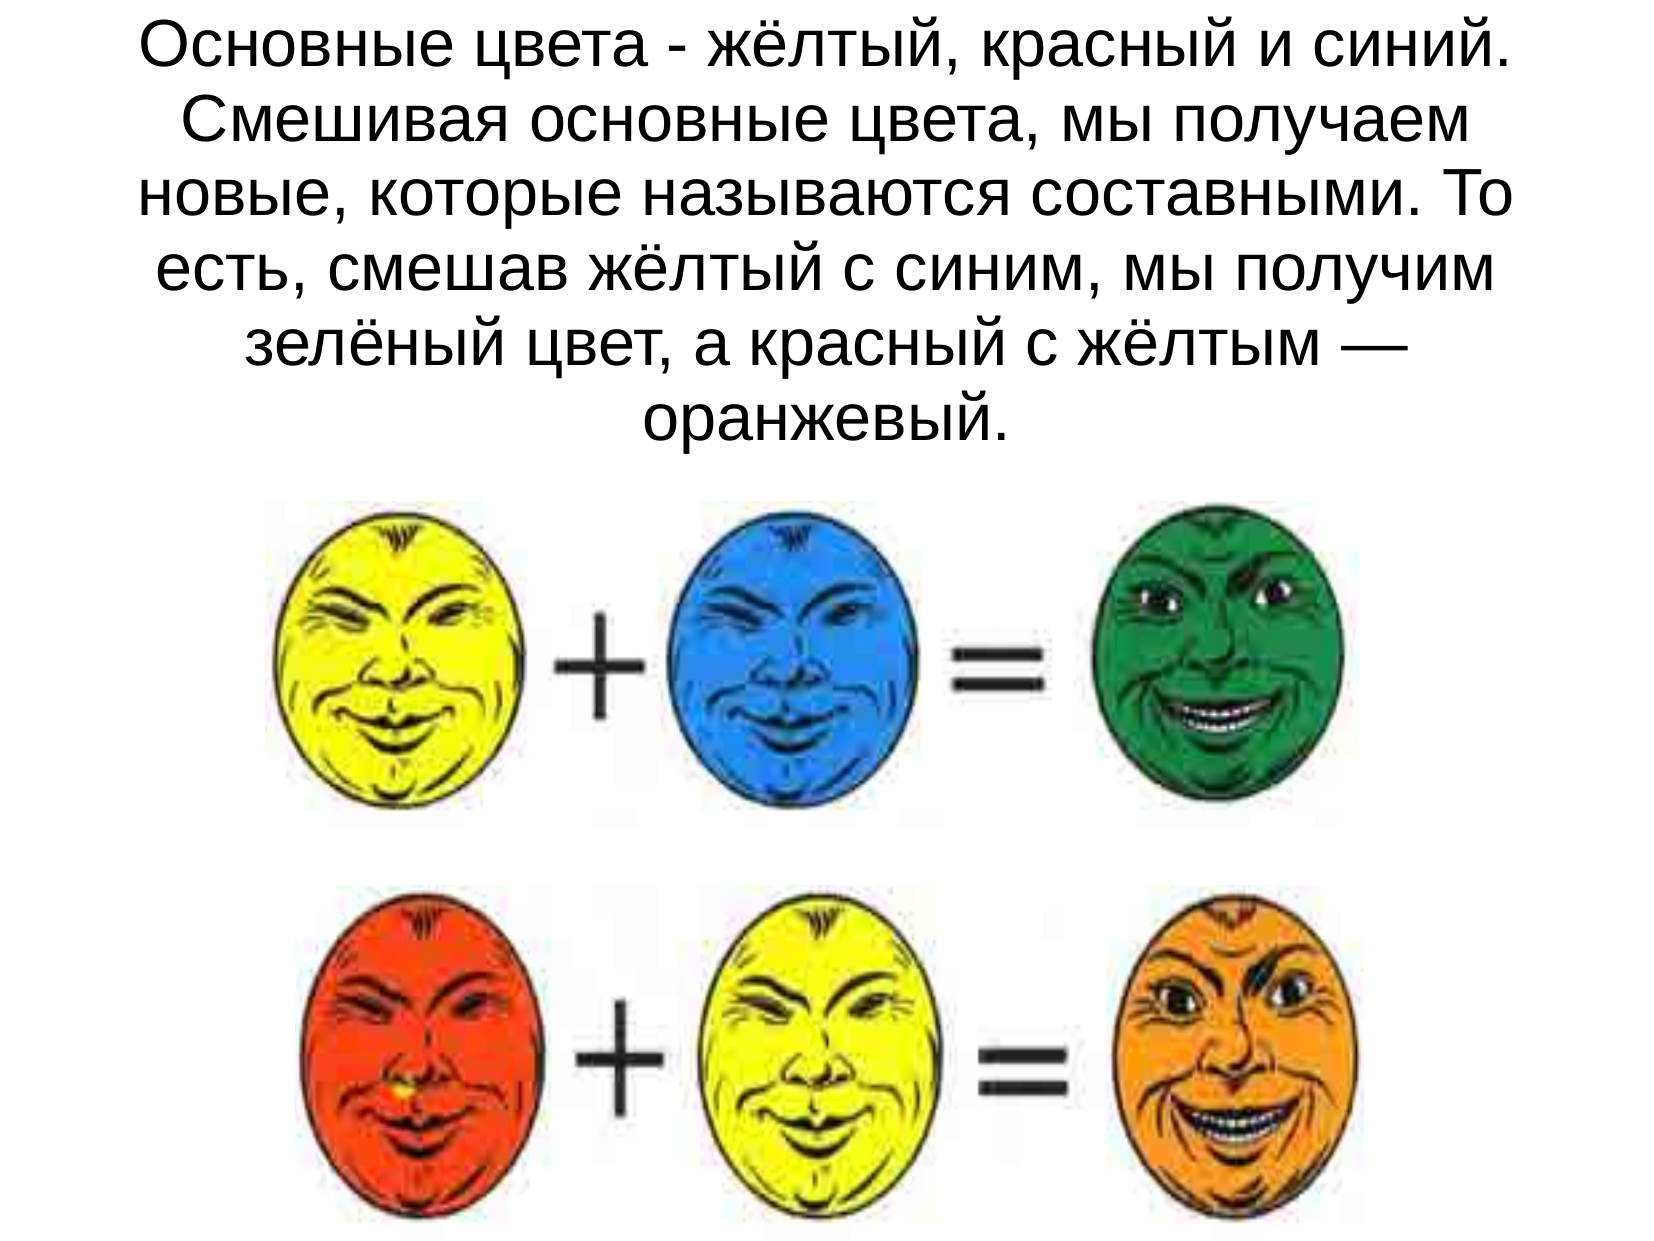

# Основные цвета - жёлтый, красный и синий. Смешивая основные цвета, мы получаем новые, которые называются составными. То есть, смешав жёлтый с синим, мы получим зелёный цвет, а красный с жёлтым — оранжевый.